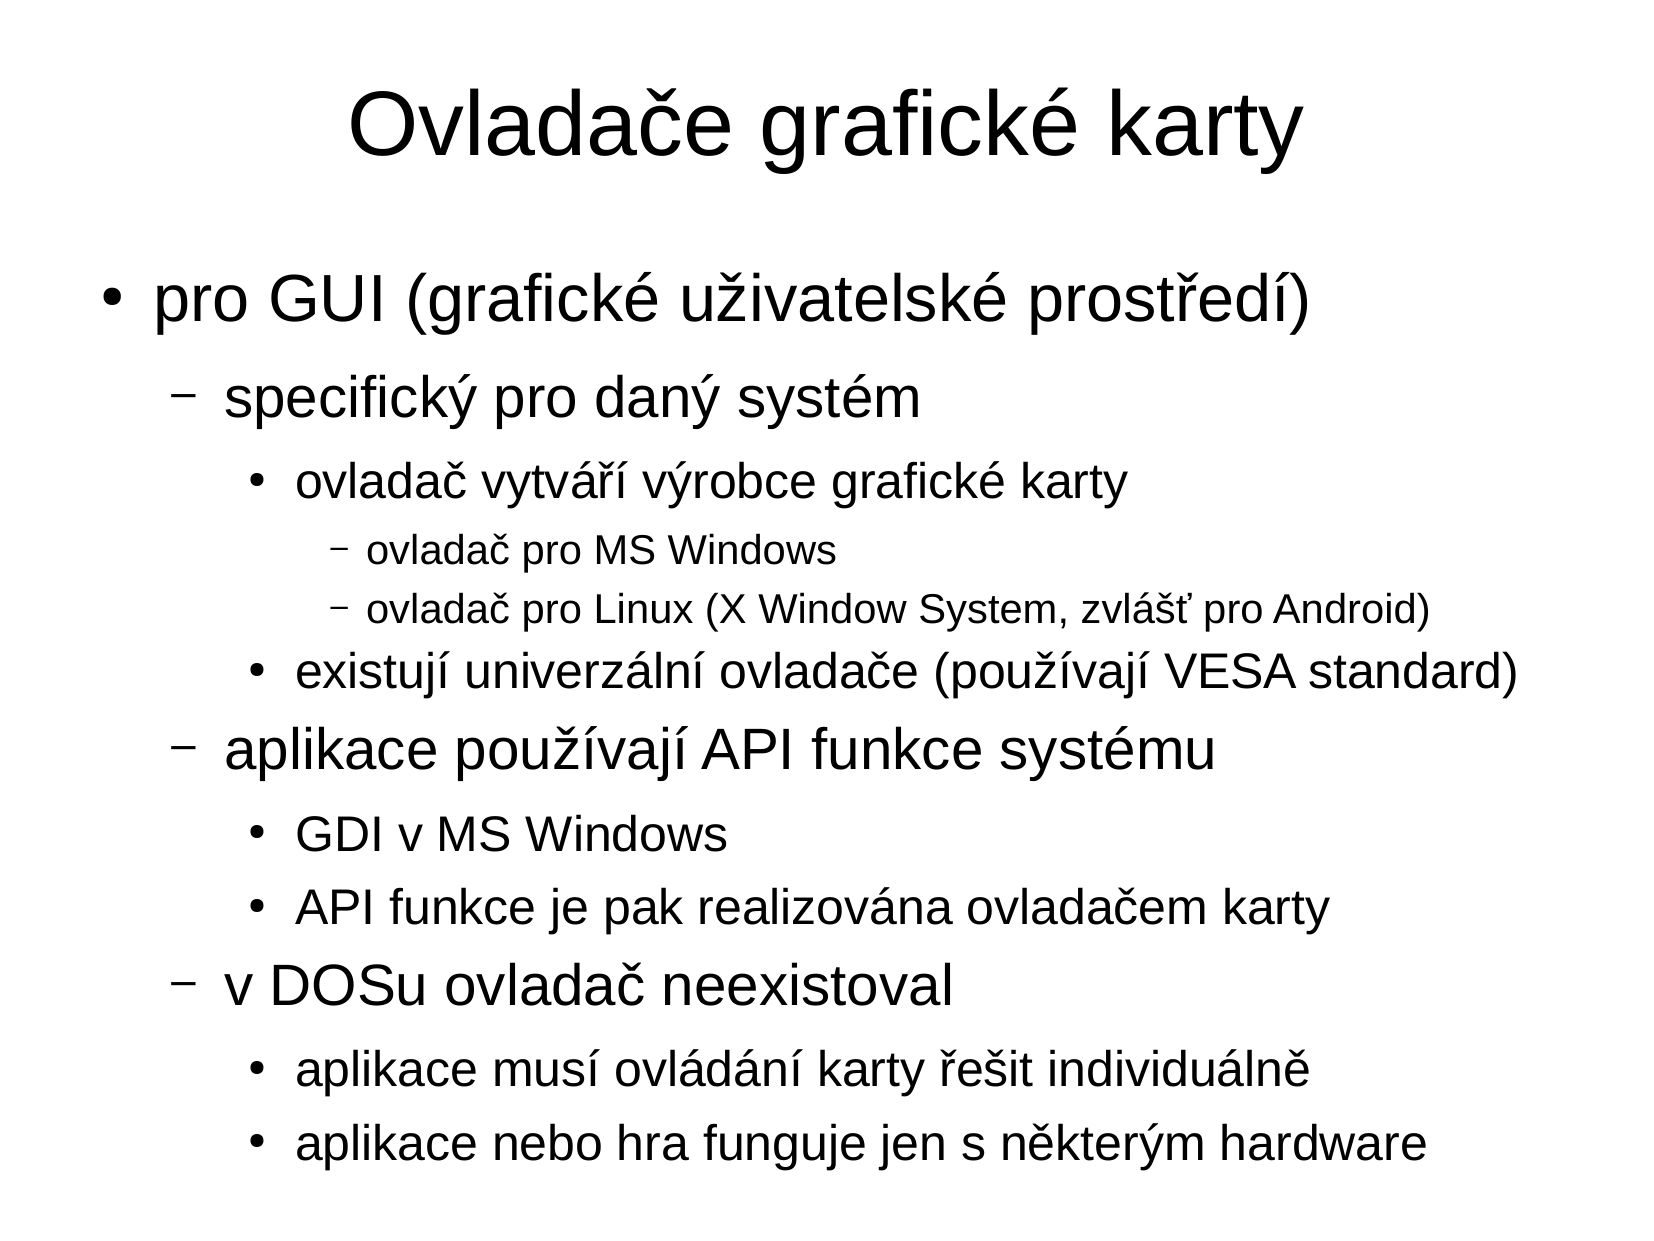

# Ovladače grafické karty
pro GUI (grafické uživatelské prostředí)
specifický pro daný systém
ovladač vytváří výrobce grafické karty
ovladač pro MS Windows
ovladač pro Linux (X Window System, zvlášť pro Android)
existují univerzální ovladače (používají VESA standard)
aplikace používají API funkce systému
GDI v MS Windows
API funkce je pak realizována ovladačem karty
v DOSu ovladač neexistoval
aplikace musí ovládání karty řešit individuálně
aplikace nebo hra funguje jen s některým hardware